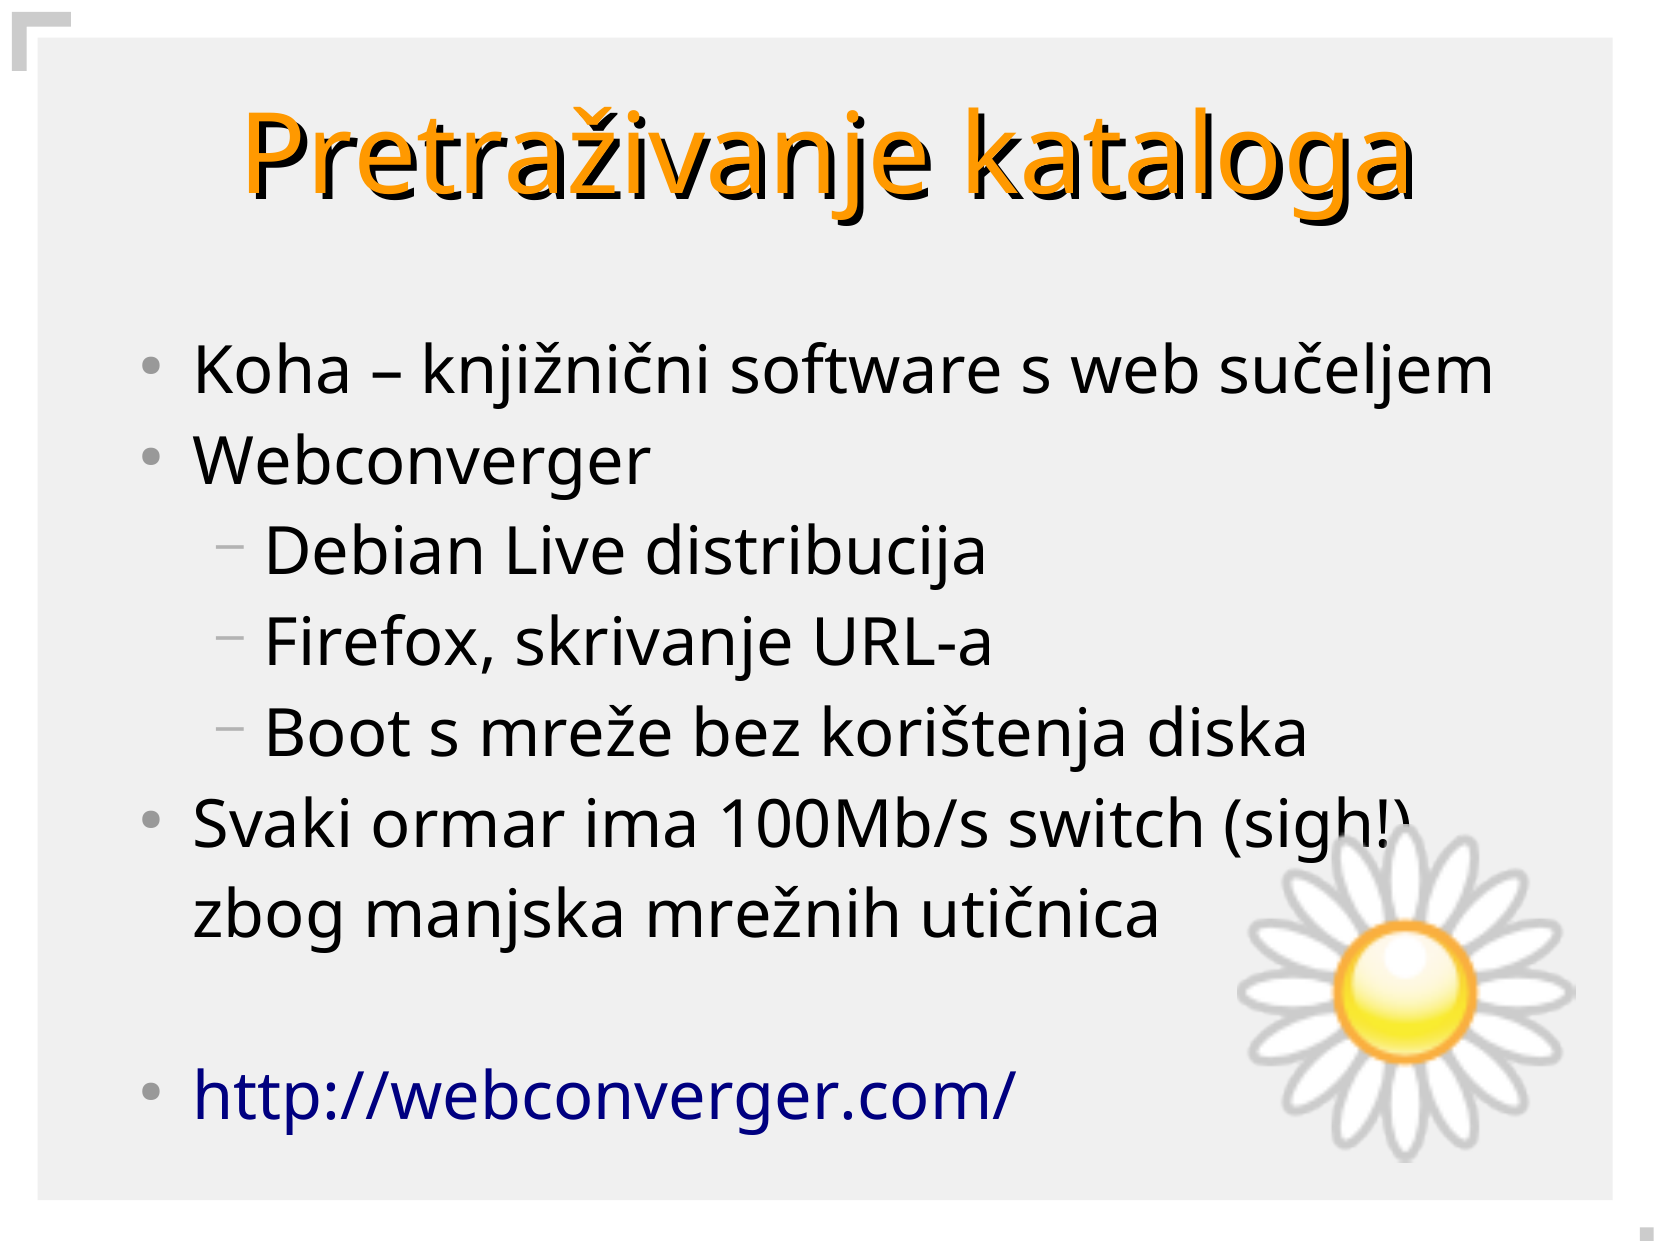

# Pretraživanje kataloga
Koha – knjižnični software s web sučeljem
Webconverger
Debian Live distribucija
Firefox, skrivanje URL-a
Boot s mreže bez korištenja diska
Svaki ormar ima 100Mb/s switch (sigh!) zbog manjska mrežnih utičnica
http://webconverger.com/